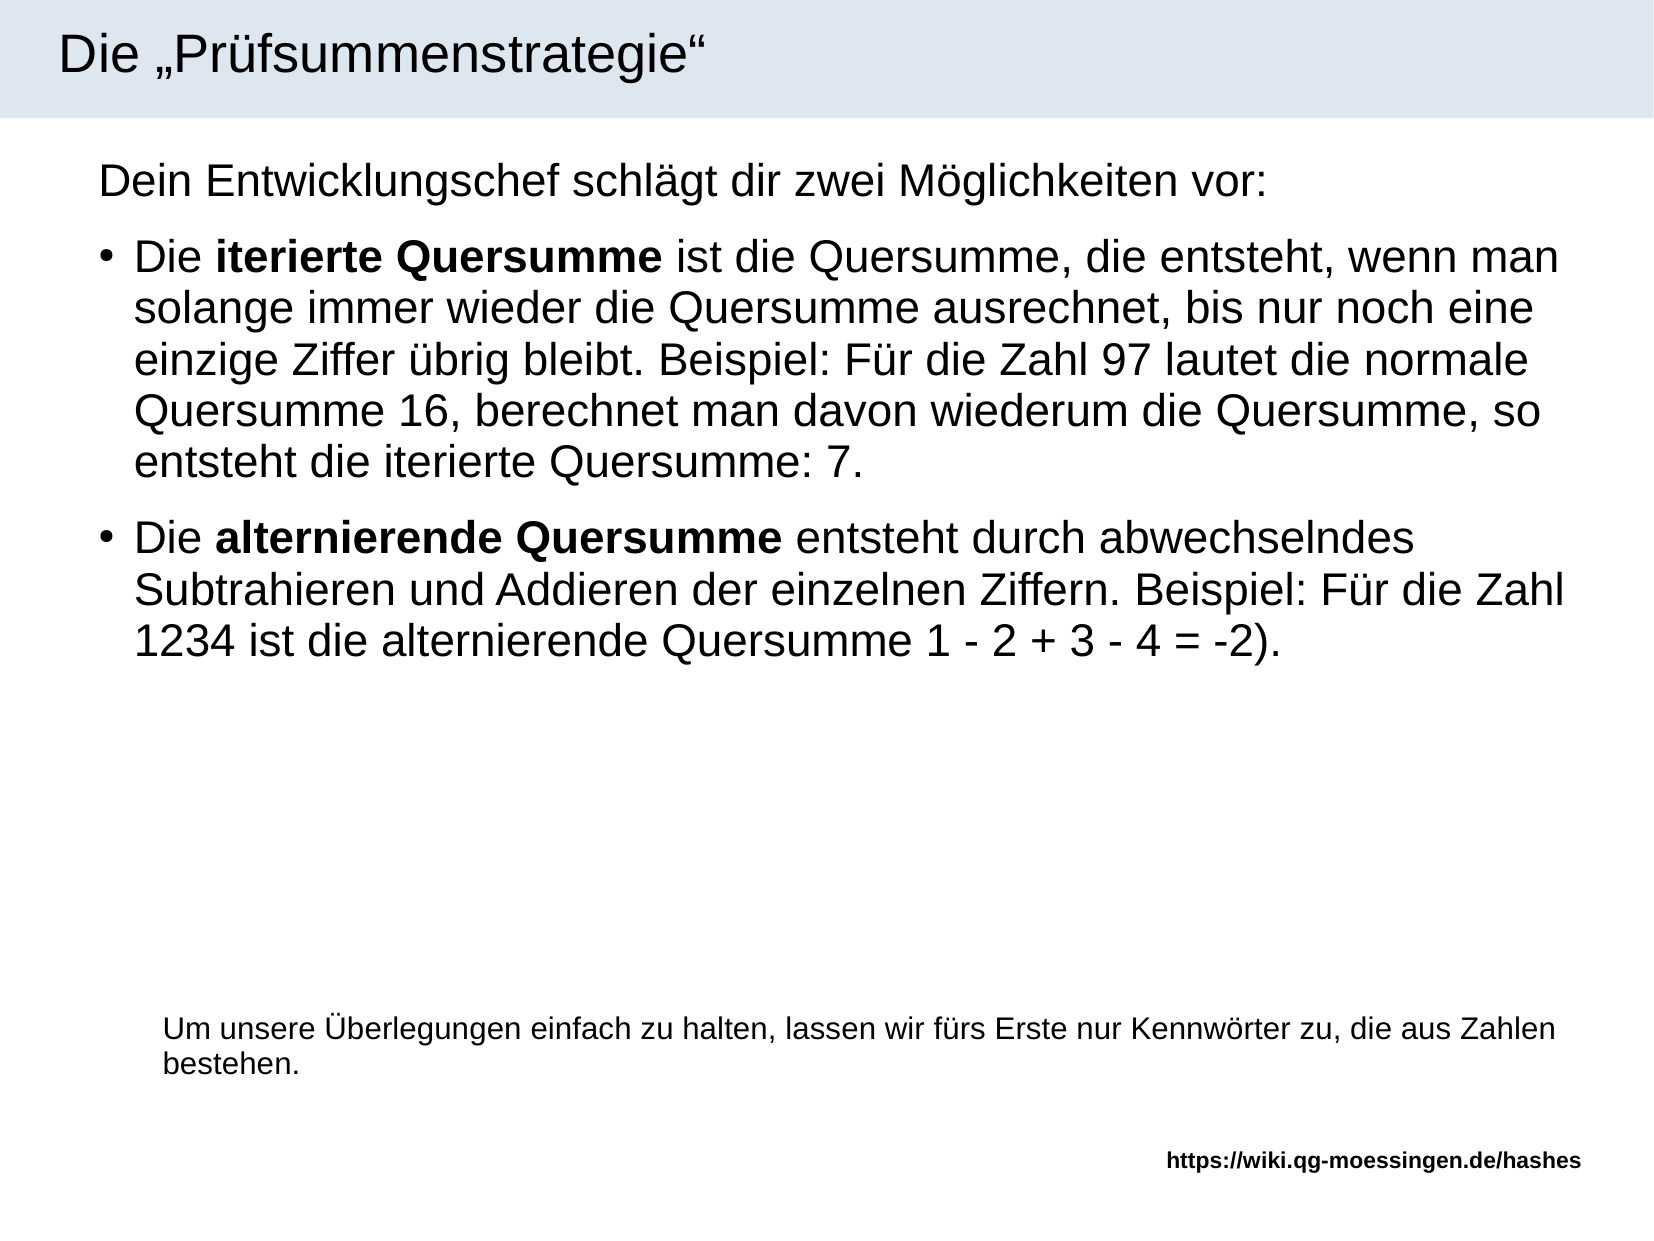

# Die „Prüfsummenstrategie“
Dein Entwicklungschef schlägt dir zwei Möglichkeiten vor:
Die iterierte Quersumme ist die Quersumme, die entsteht, wenn man solange immer wieder die Quersumme ausrechnet, bis nur noch eine einzige Ziffer übrig bleibt. Beispiel: Für die Zahl 97 lautet die normale Quersumme 16, berechnet man davon wiederum die Quersumme, so entsteht die iterierte Quersumme: 7.
Die alternierende Quersumme entsteht durch abwechselndes Subtrahieren und Addieren der einzelnen Ziffern. Beispiel: Für die Zahl 1234 ist die alternierende Quersumme 1 - 2 + 3 - 4 = -2).
Um unsere Überlegungen einfach zu halten, lassen wir fürs Erste nur Kennwörter zu, die aus Zahlen bestehen.
https://wiki.qg-moessingen.de/hashes